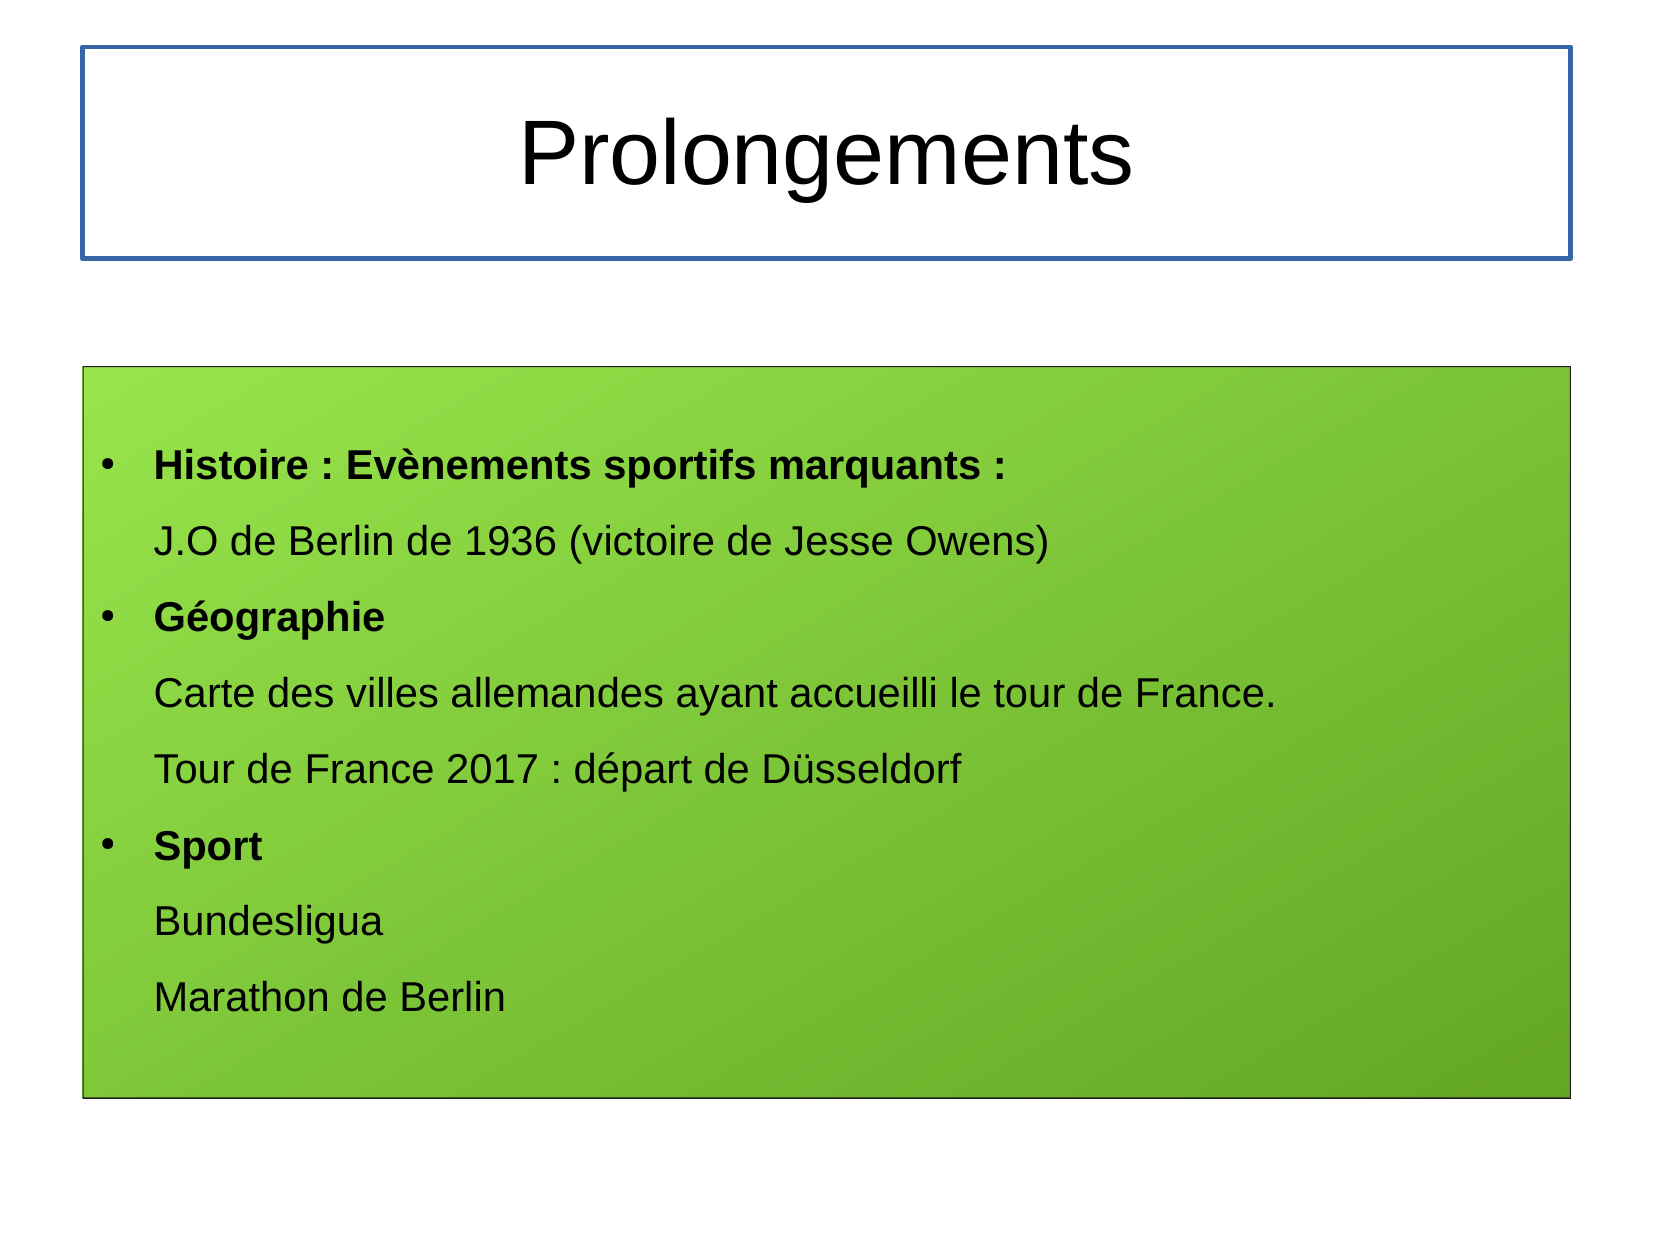

# Prolongements
Histoire : Evènements sportifs marquants :
J.O de Berlin de 1936 (victoire de Jesse Owens)
Géographie
Carte des villes allemandes ayant accueilli le tour de France.
Tour de France 2017 : départ de Düsseldorf
Sport
Bundesligua
Marathon de Berlin